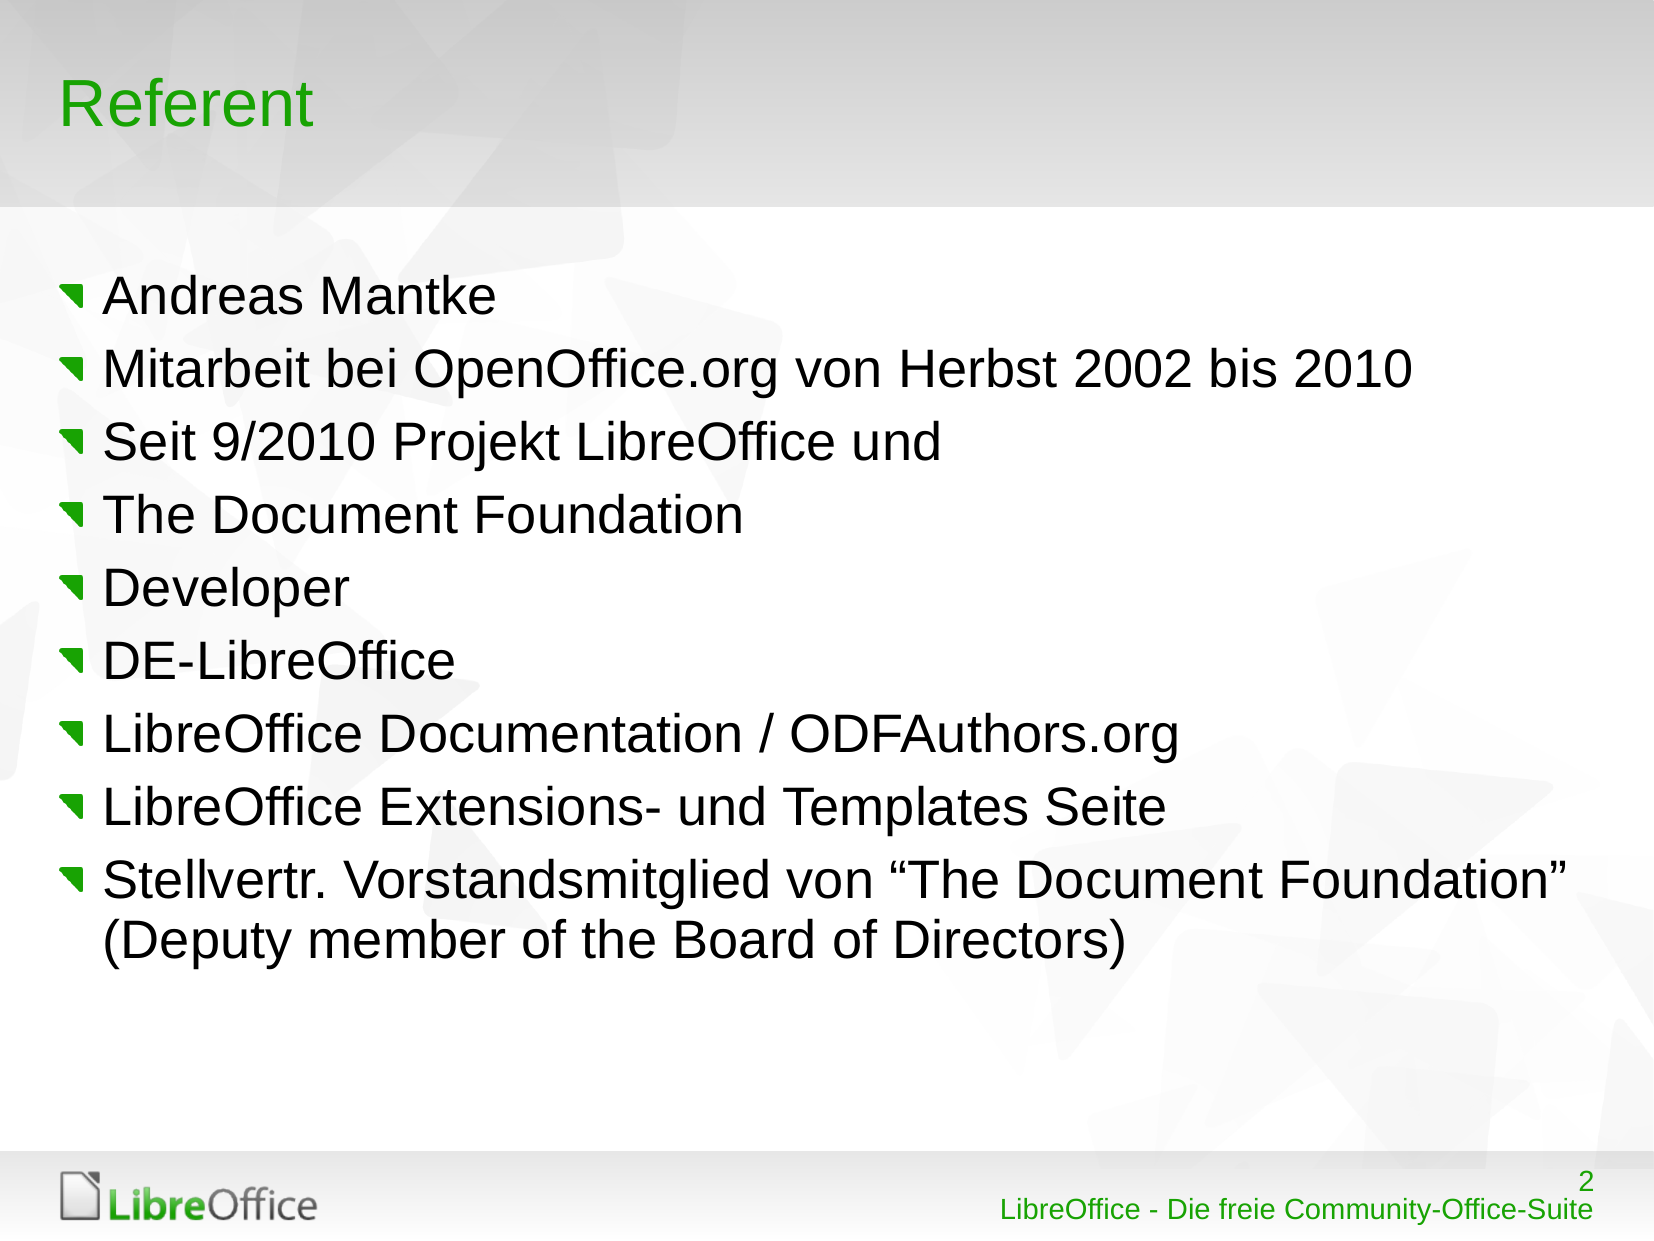

# Referent
Andreas Mantke
Mitarbeit bei OpenOffice.org von Herbst 2002 bis 2010
Seit 9/2010 Projekt LibreOffice und
The Document Foundation
Developer
DE-LibreOffice
LibreOffice Documentation / ODFAuthors.org
LibreOffice Extensions- und Templates Seite
Stellvertr. Vorstandsmitglied von “The Document Foundation”
(Deputy member of the Board of Directors)
2
LibreOffice - Die freie Community-Office-Suite